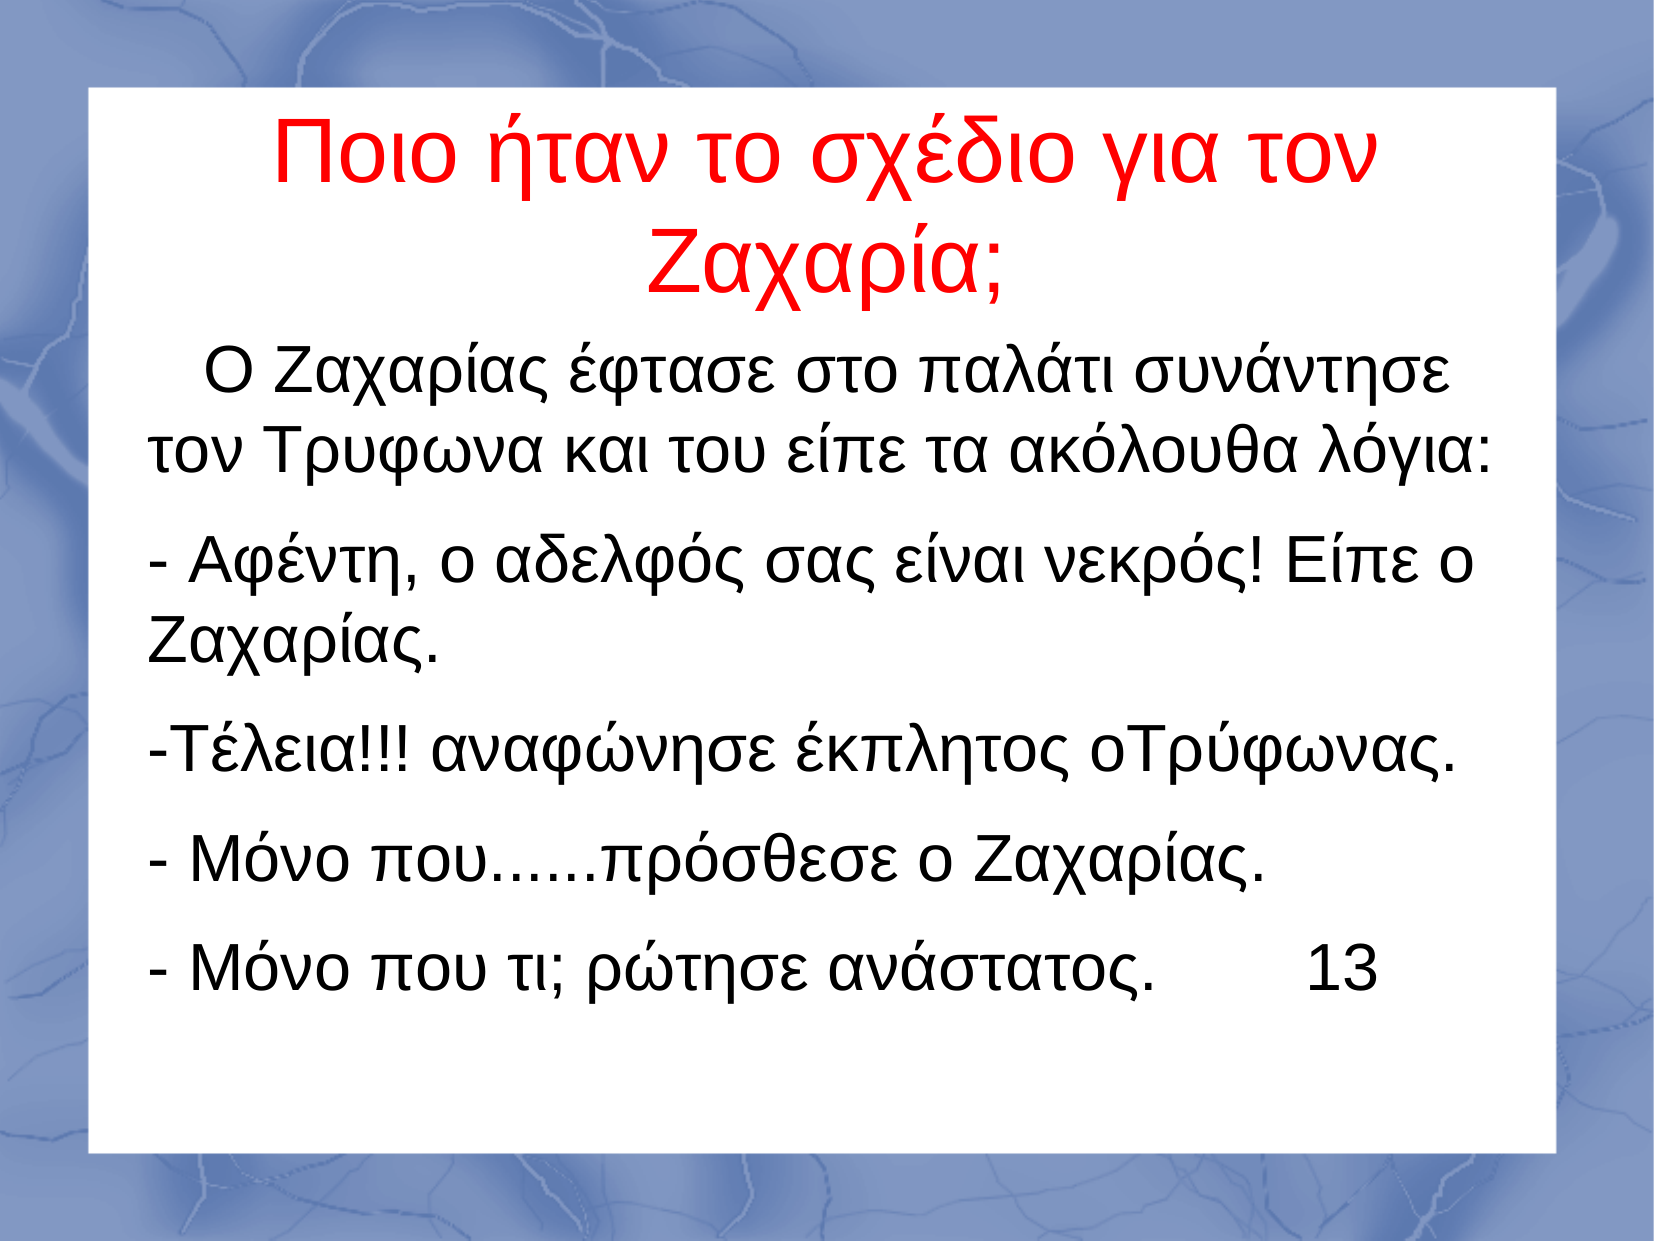

# Ποιο ήταν το σχέδιο για τον Ζαχαρία;
 Ο Ζαχαρίας έφτασε στο παλάτι συνάντησε τον Τρυφωνα και του είπε τα ακόλουθα λόγια:
- Αφέντη, ο αδελφός σας είναι νεκρός! Είπε ο Ζαχαρίας.
-Τέλεια!!! αναφώνησε έκπλητος οΤρύφωνας.
- Μόνο που......πρόσθεσε ο Ζαχαρίας.
- Μόνο που τι; ρώτησε ανάστατος. 13